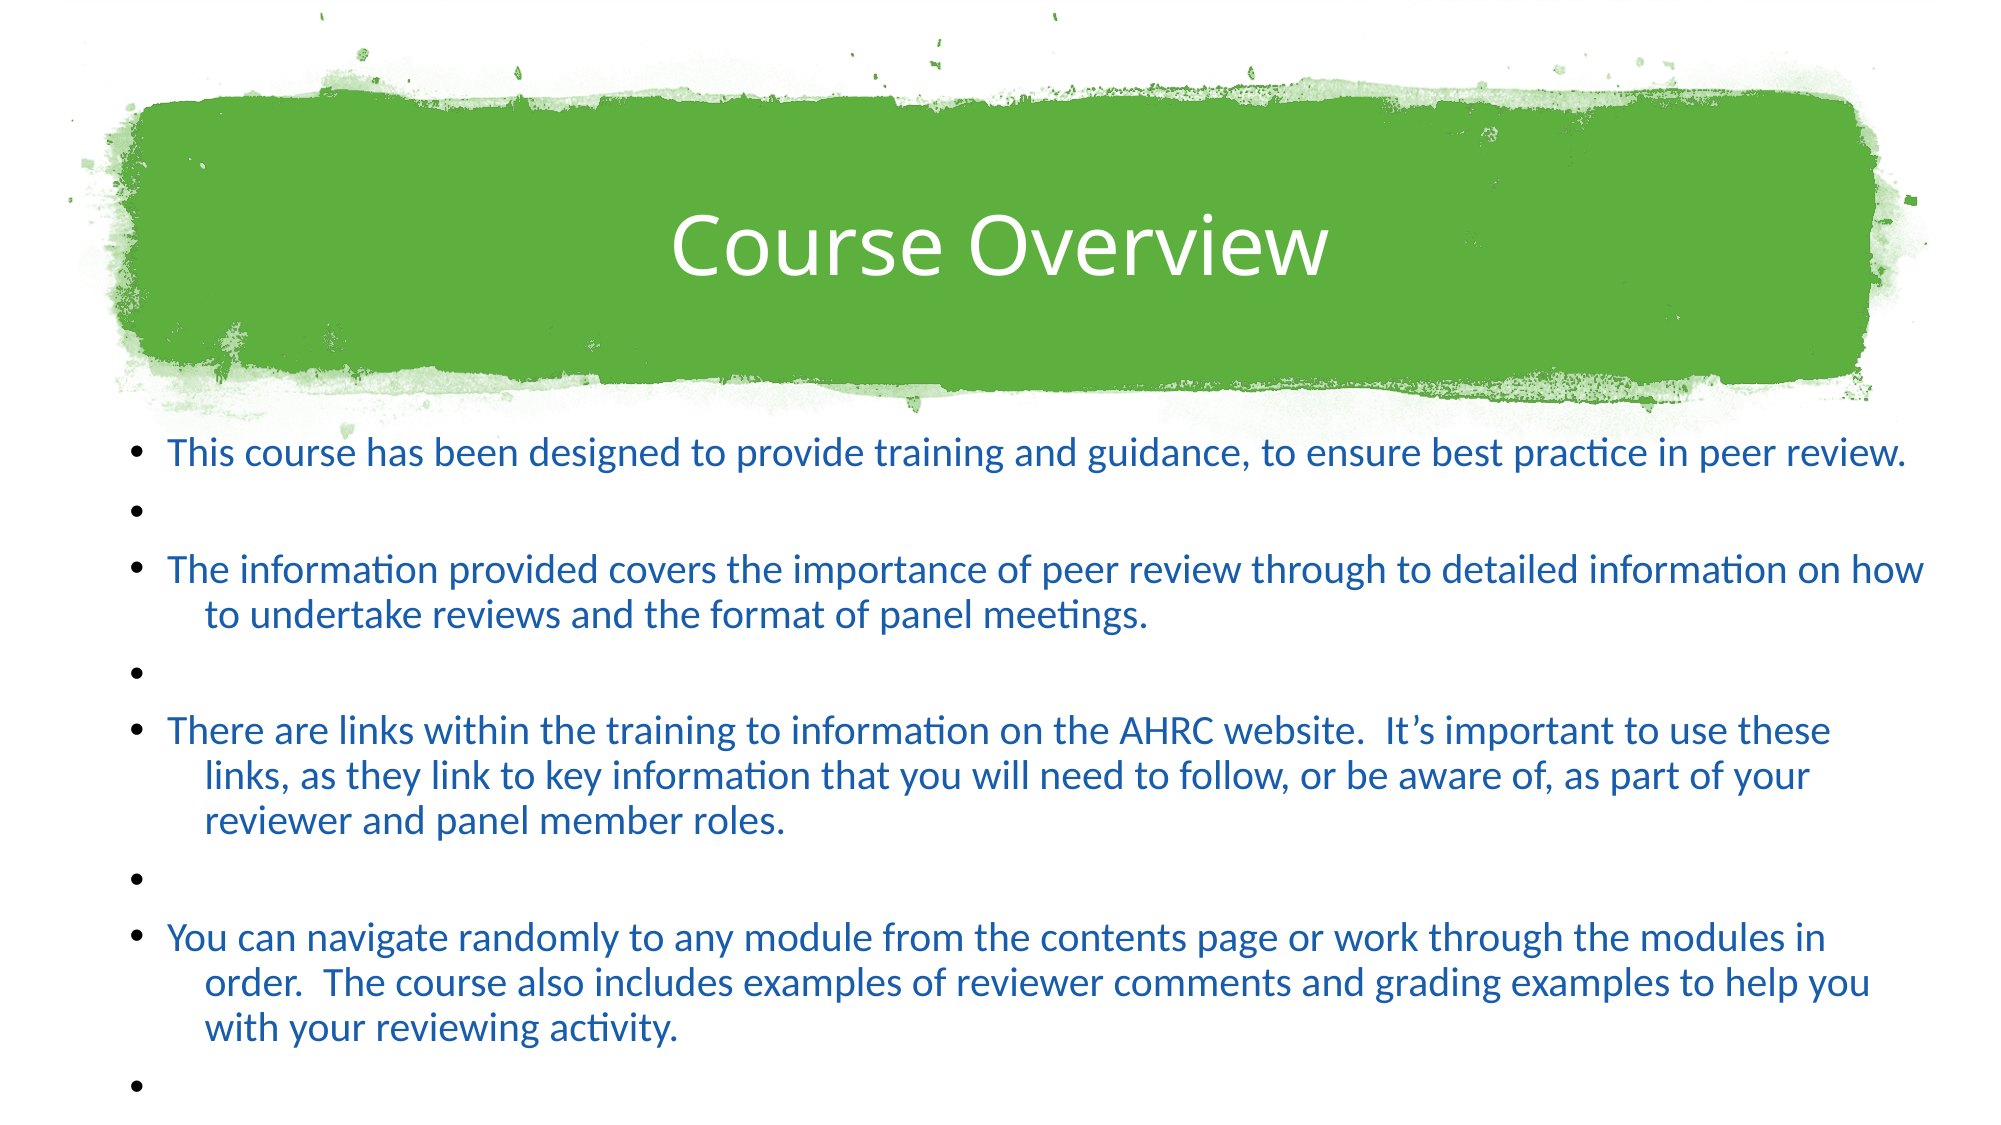

Course Overview
This course has been designed to provide training and guidance, to ensure best practice in peer review.
The information provided covers the importance of peer review through to detailed information on how to undertake reviews and the format of panel meetings.
There are links within the training to information on the AHRC website. It’s important to use these links, as they link to key information that you will need to follow, or be aware of, as part of your reviewer and panel member roles.
You can navigate randomly to any module from the contents page or work through the modules in order. The course also includes examples of reviewer comments and grading examples to help you with your reviewing activity.